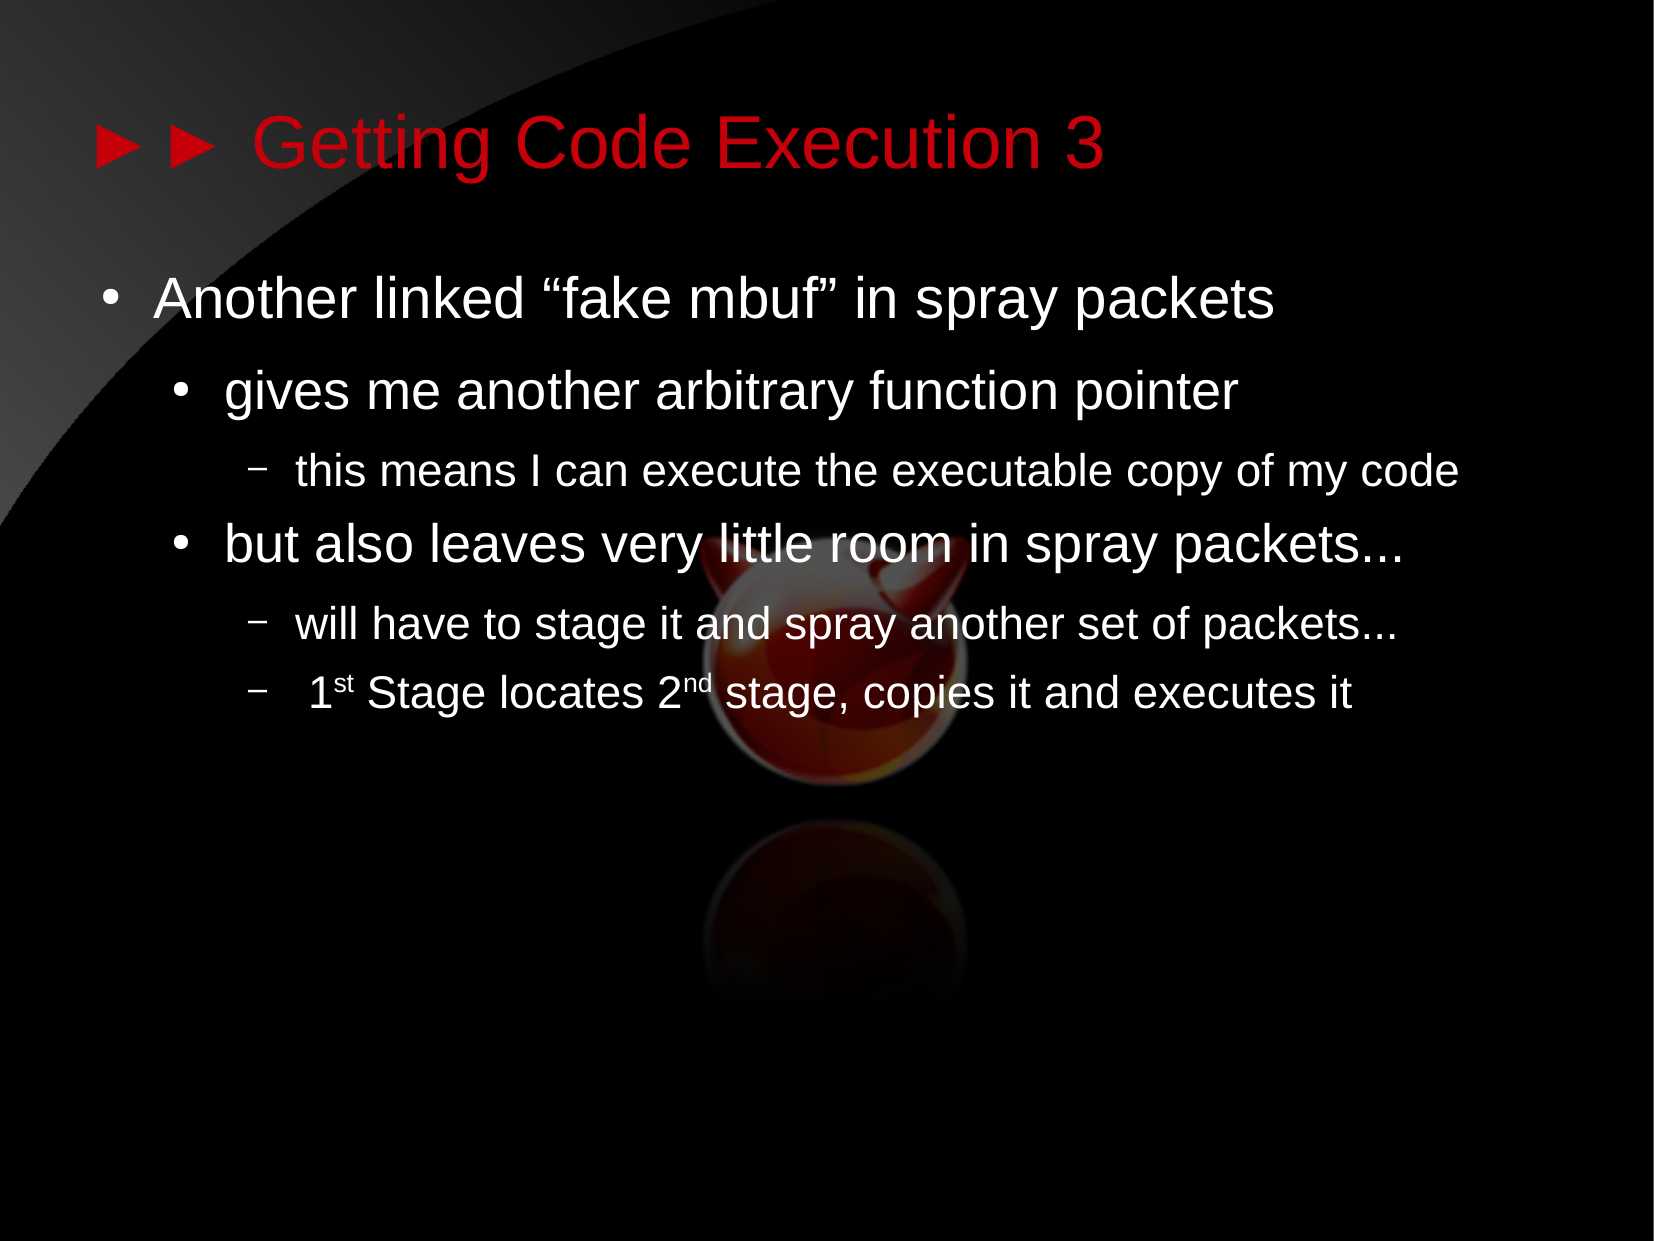

# ►► Getting Code Execution 3
Another linked “fake mbuf” in spray packets
gives me another arbitrary function pointer
this means I can execute the executable copy of my code
but also leaves very little room in spray packets...
will have to stage it and spray another set of packets...
 1st Stage locates 2nd stage, copies it and executes it